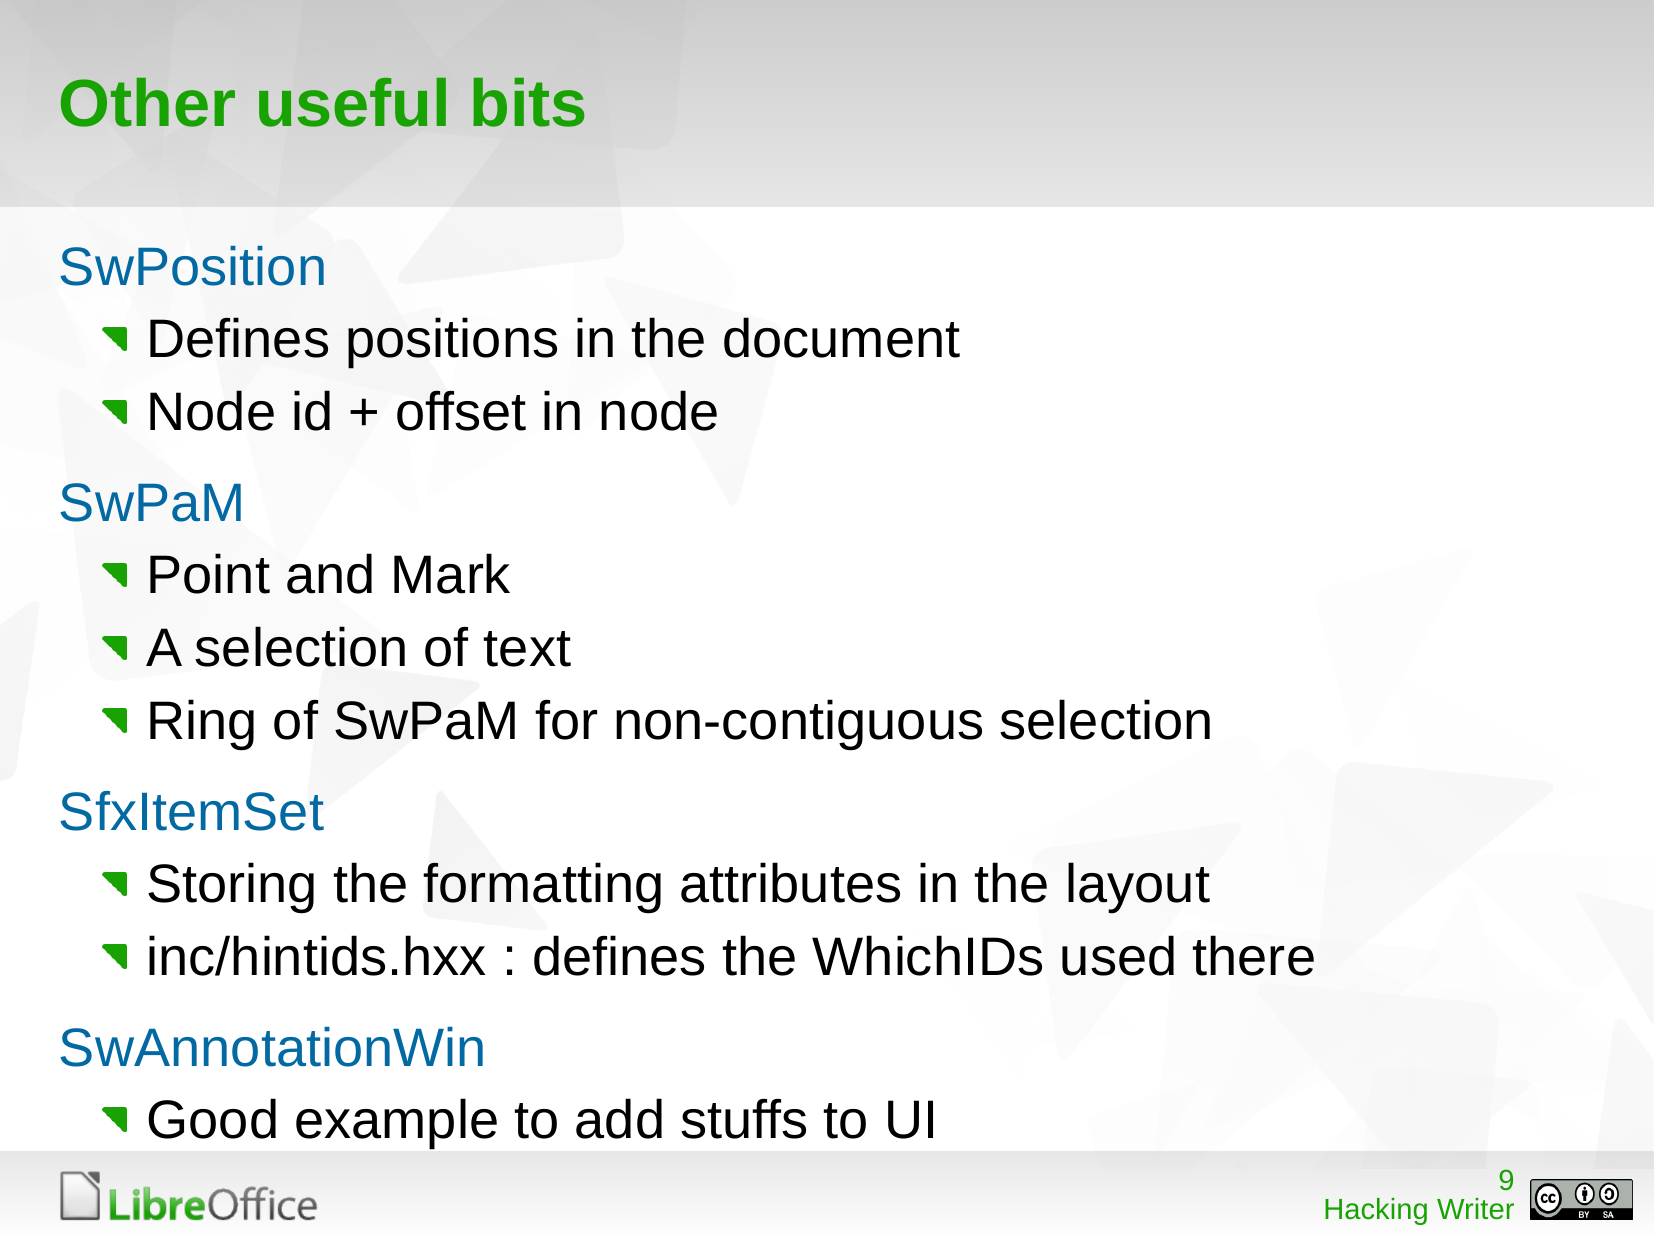

# Other useful bits
SwPosition
Defines positions in the document
Node id + offset in node
SwPaM
Point and Mark
A selection of text
Ring of SwPaM for non-contiguous selection
SfxItemSet
Storing the formatting attributes in the layout
inc/hintids.hxx : defines the WhichIDs used there
SwAnnotationWin
Good example to add stuffs to UI
9
Hacking Writer